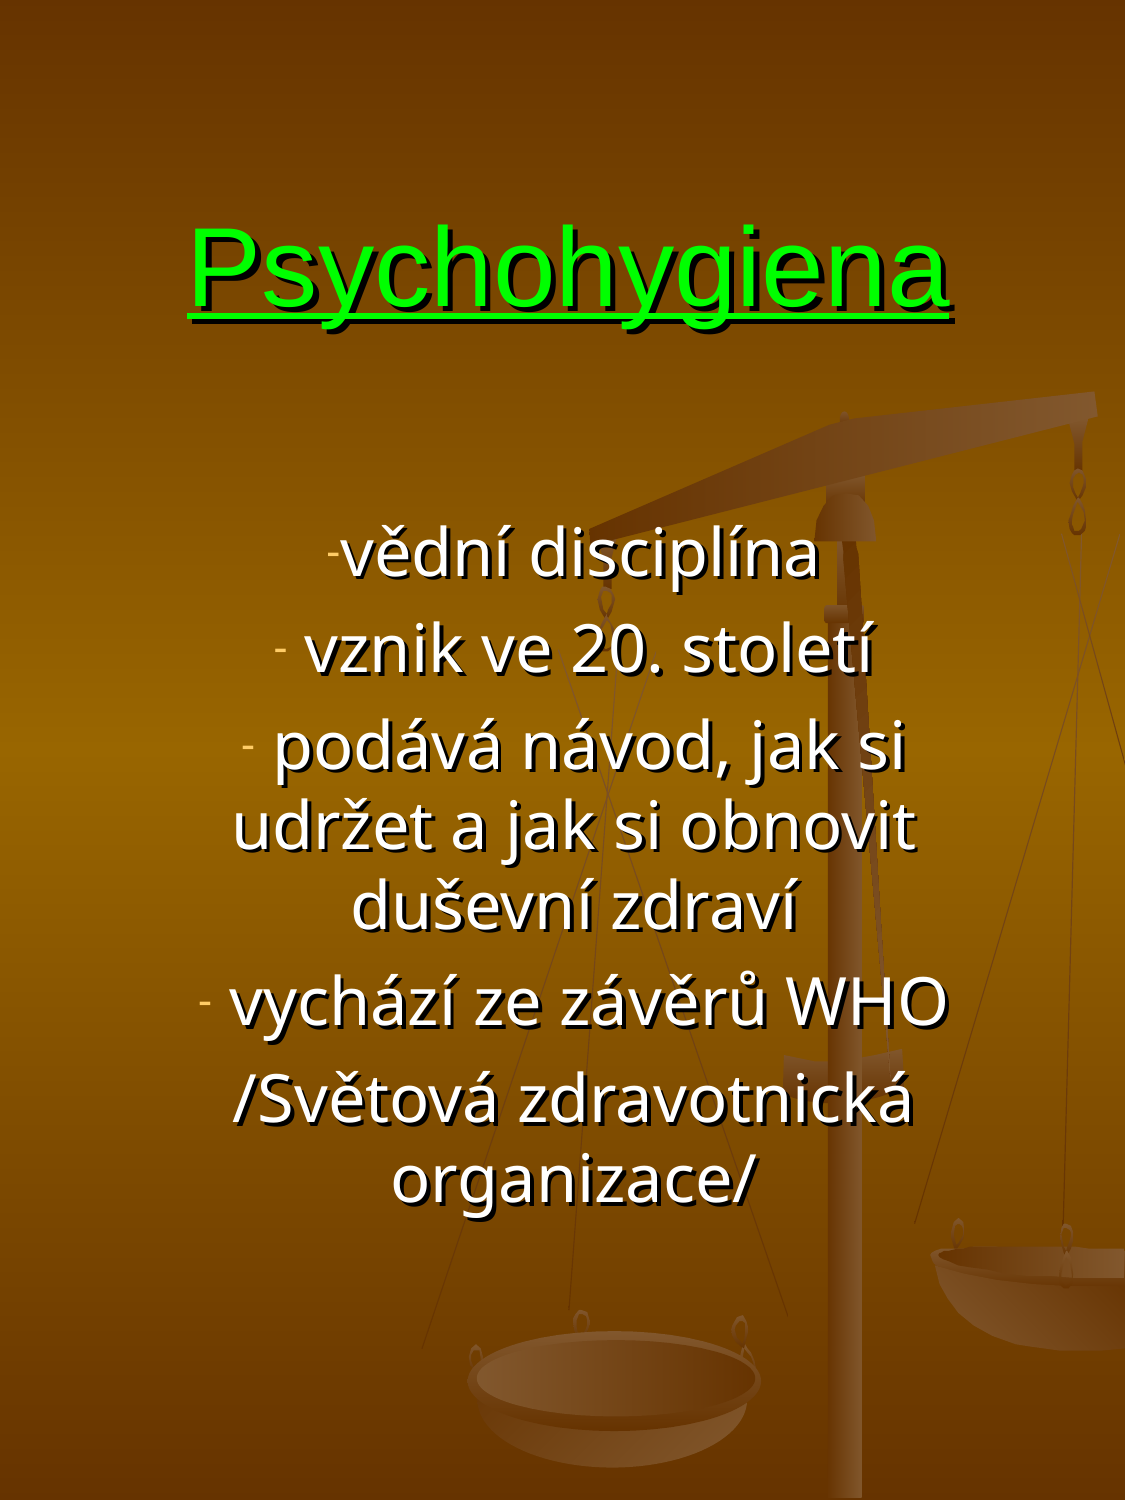

# Psychohygiena
vědní disciplína
 vznik ve 20. století
 podává návod, jak si udržet a jak si obnovit duševní zdraví
 vychází ze závěrů WHO
/Světová zdravotnická organizace/